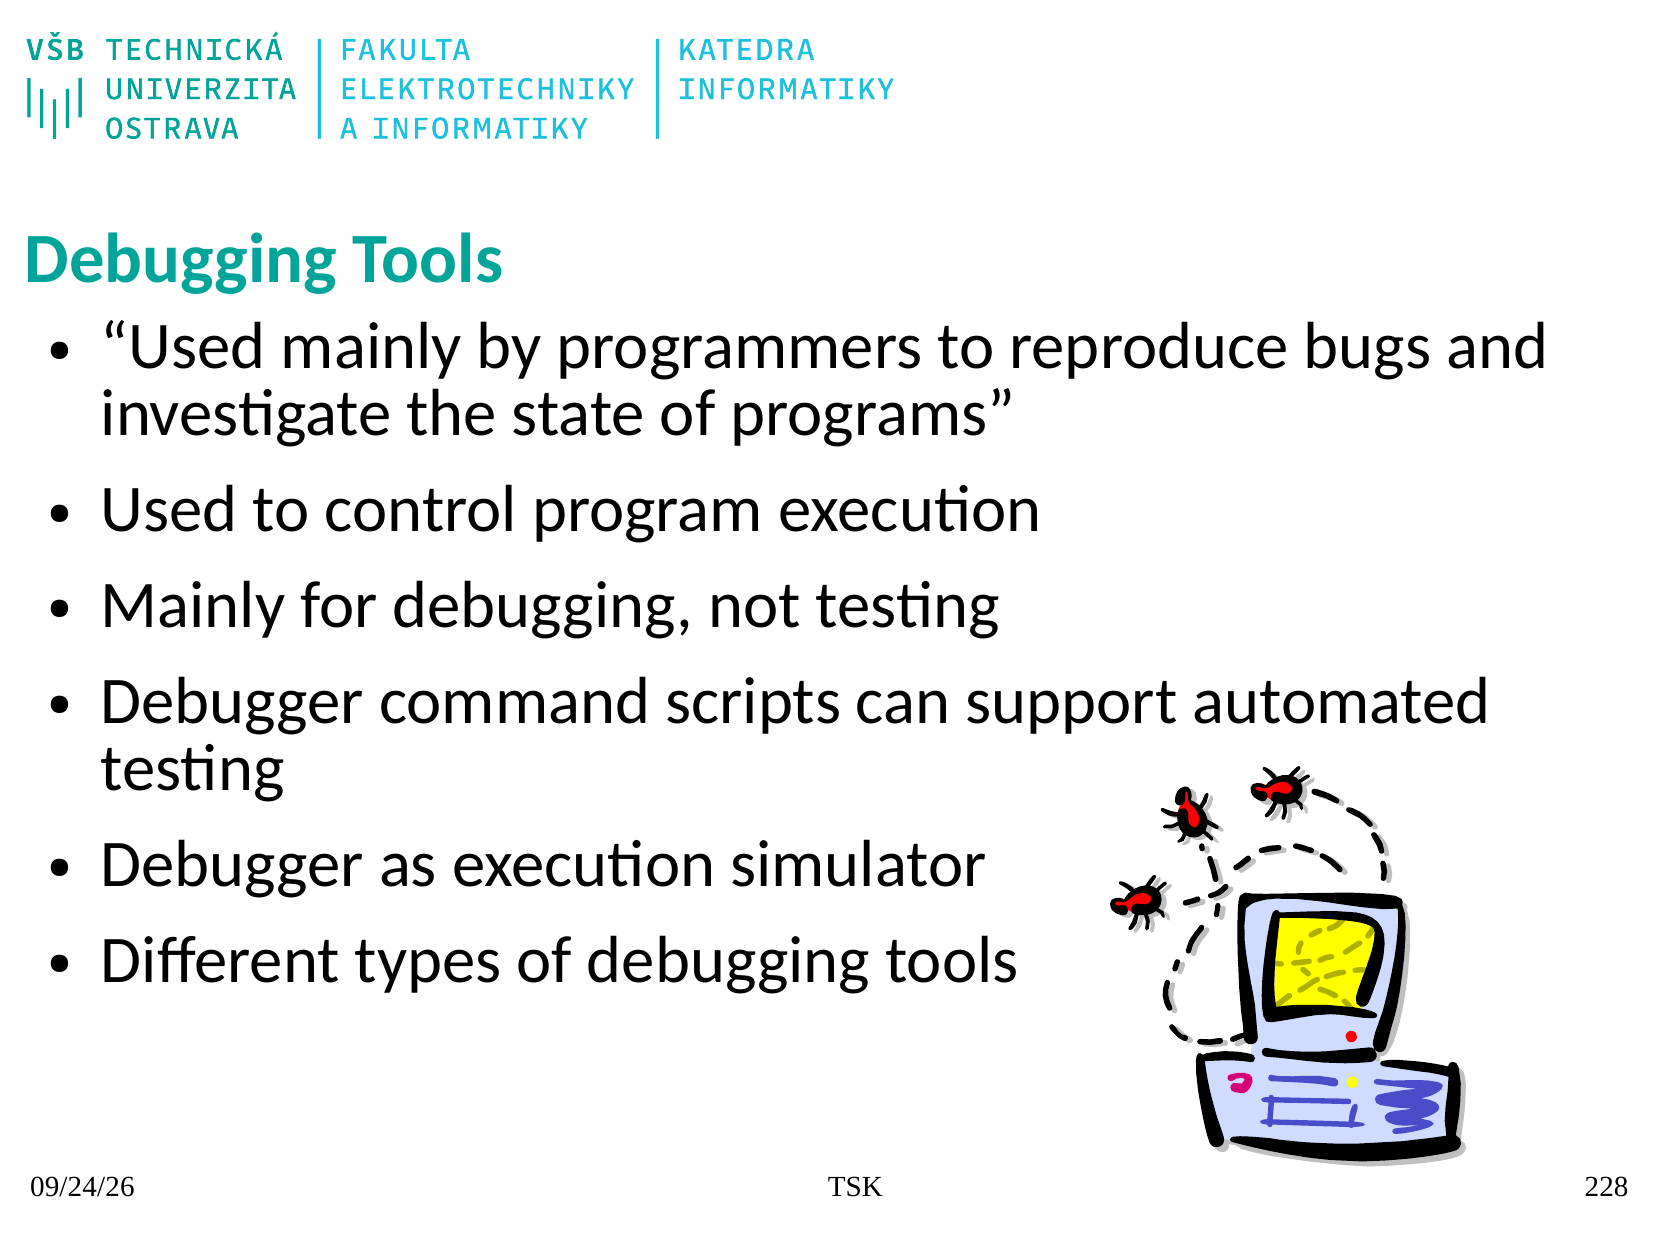

# Debugging Tools
“Used mainly by programmers to reproduce bugs and investigate the state of programs”
Used to control program execution
Mainly for debugging, not testing
Debugger command scripts can support automated testing
Debugger as execution simulator
Different types of debugging tools
TSK
228